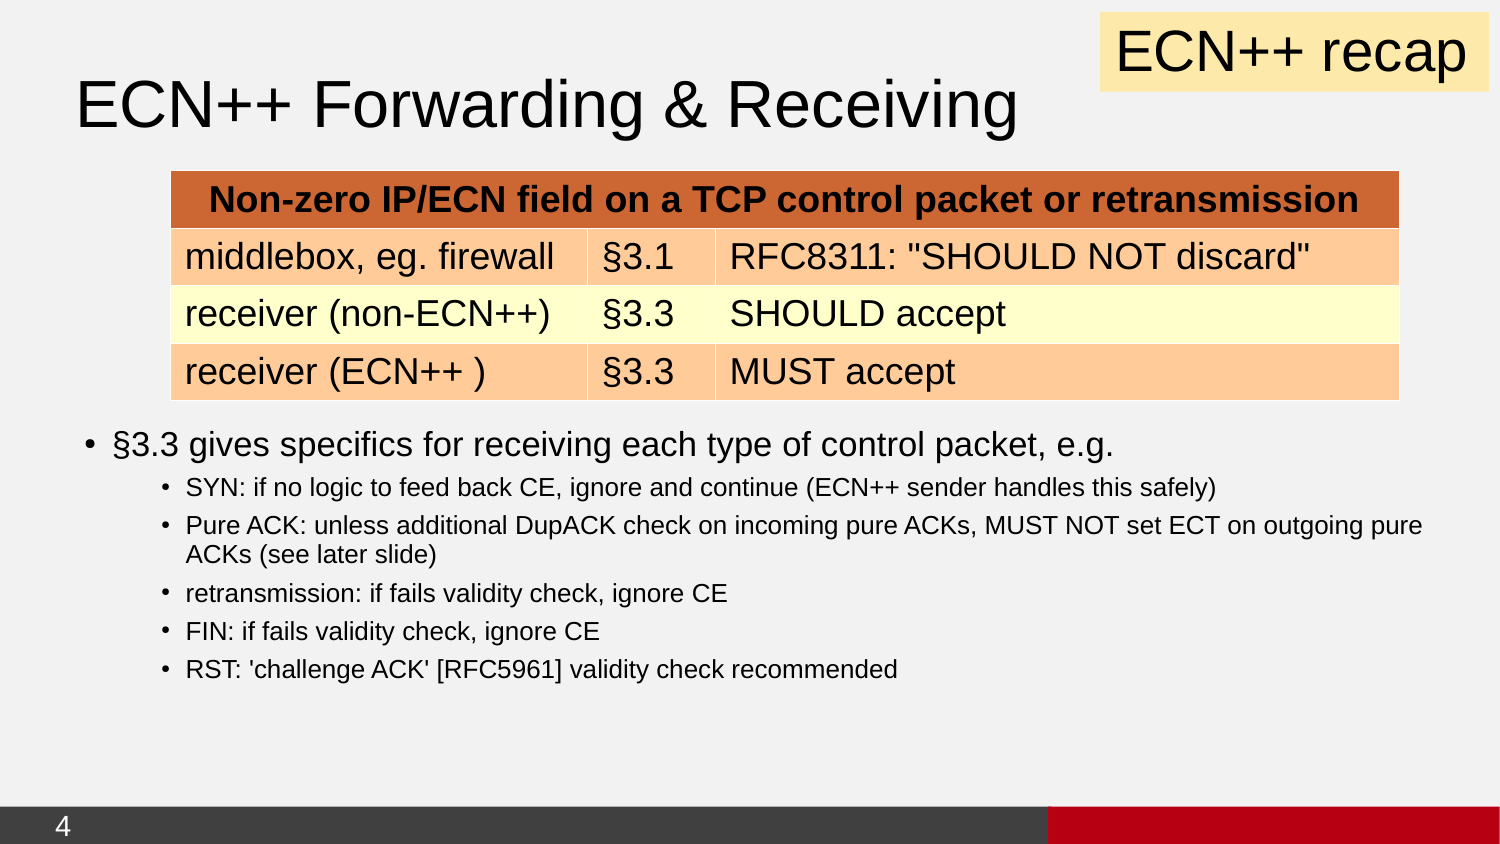

ECN++ recap
# ECN++ Forwarding & Receiving
| Non-zero IP/ECN field on a TCP control packet or retransmission | | |
| --- | --- | --- |
| middlebox, eg. firewall | §3.1 | RFC8311: "SHOULD NOT discard" |
| receiver (non-ECN++) | §3.3 | SHOULD accept |
| receiver (ECN++ ) | §3.3 | MUST accept |
§3.3 gives specifics for receiving each type of control packet, e.g.
SYN: if no logic to feed back CE, ignore and continue (ECN++ sender handles this safely)
Pure ACK: unless additional DupACK check on incoming pure ACKs, MUST NOT set ECT on outgoing pure ACKs (see later slide)
retransmission: if fails validity check, ignore CE
FIN: if fails validity check, ignore CE
RST: 'challenge ACK' [RFC5961] validity check recommended
4